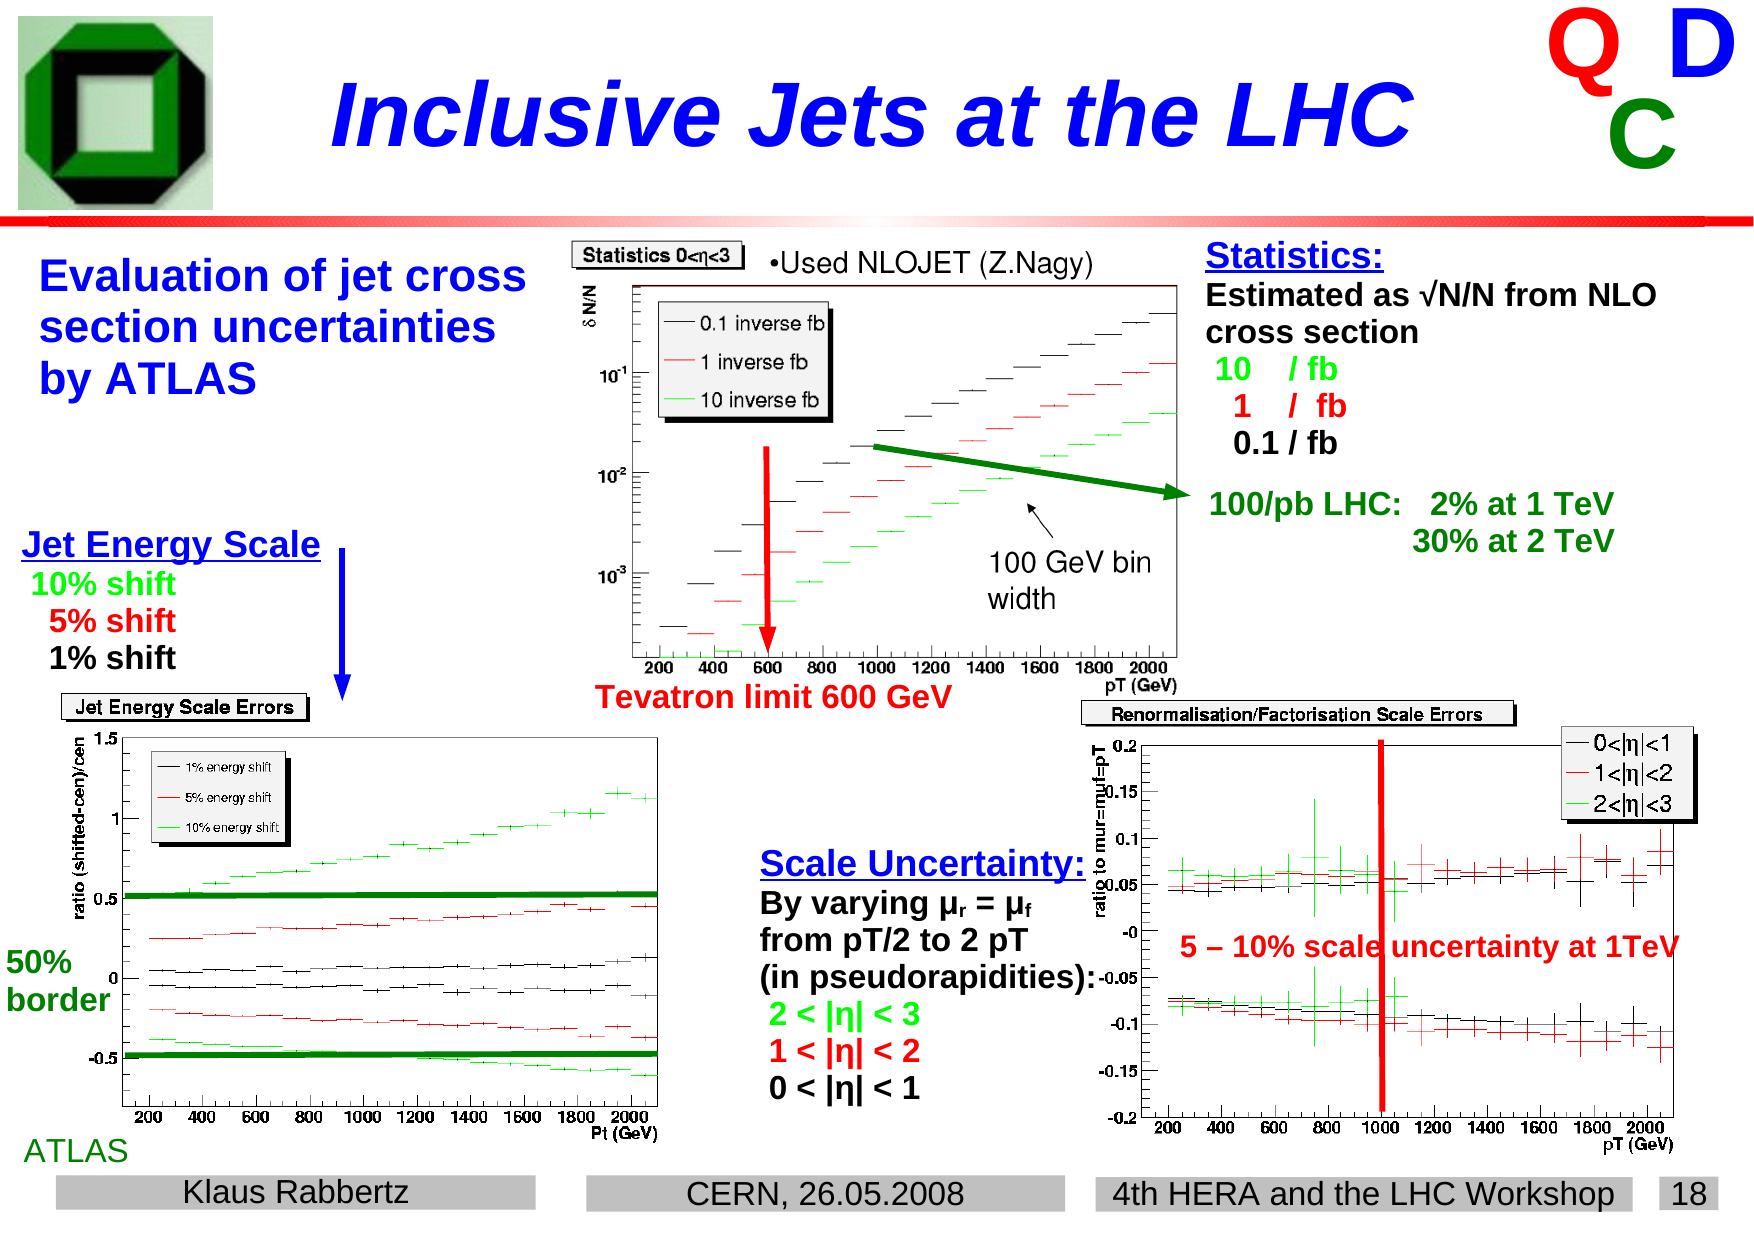

# Inclusive Jets at the LHC
Statistics:
Estimated as √N/N from NLO
cross section
 10 / fb
 1 / fb
 0.1 / fb
Evaluation of jet cross
section uncertainties
by ATLAS
100/pb LHC: 2% at 1 TeV
 30% at 2 TeV
Jet Energy Scale
 10% shift
 5% shift
 1% shift
Tevatron limit 600 GeV
Scale Uncertainty:
By varying μr = μf
from pT/2 to 2 pT
(in pseudorapidities):
 2 < |η| < 3
 1 < |η| < 2
 0 < |η| < 1
5 – 10% scale uncertainty at 1TeV
50%
border
ATLAS